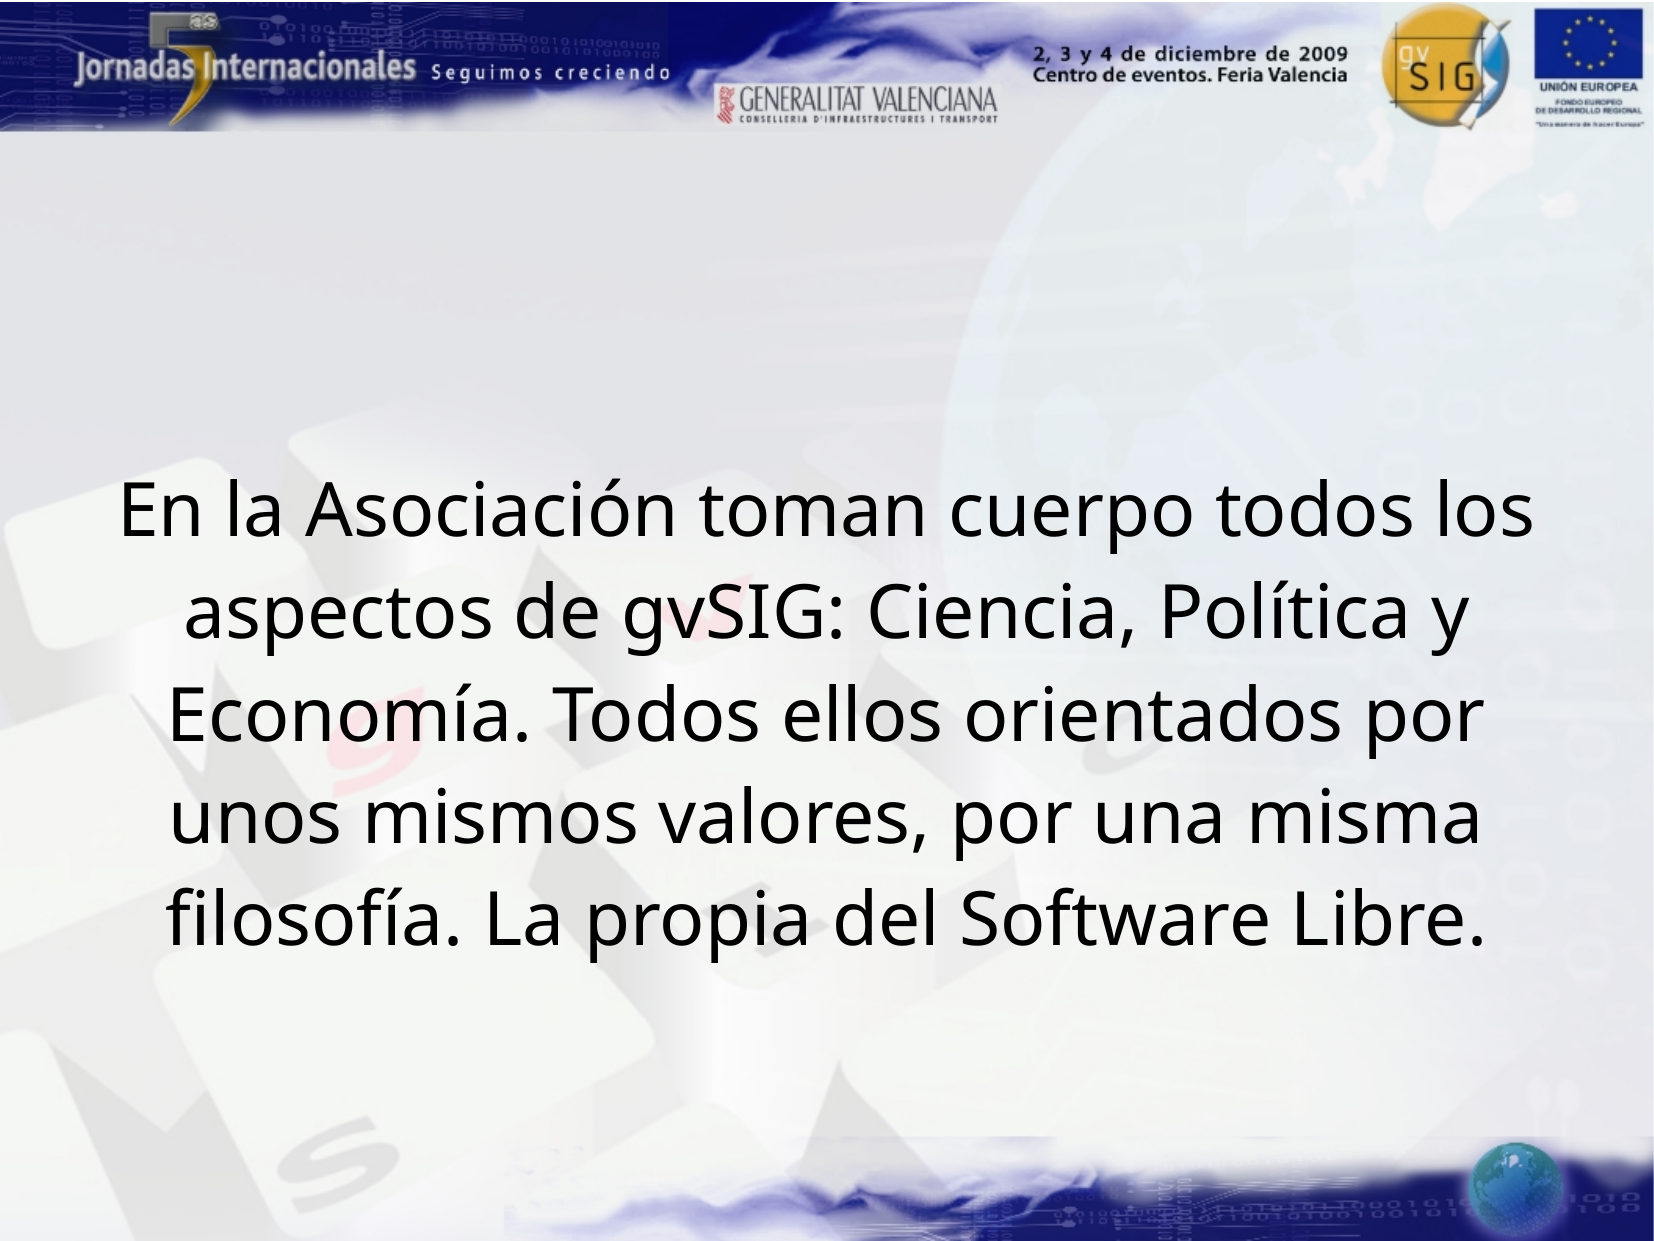

En la Asociación toman cuerpo todos los aspectos de gvSIG: Ciencia, Política y Economía. Todos ellos orientados por unos mismos valores, por una misma filosofía. La propia del Software Libre.